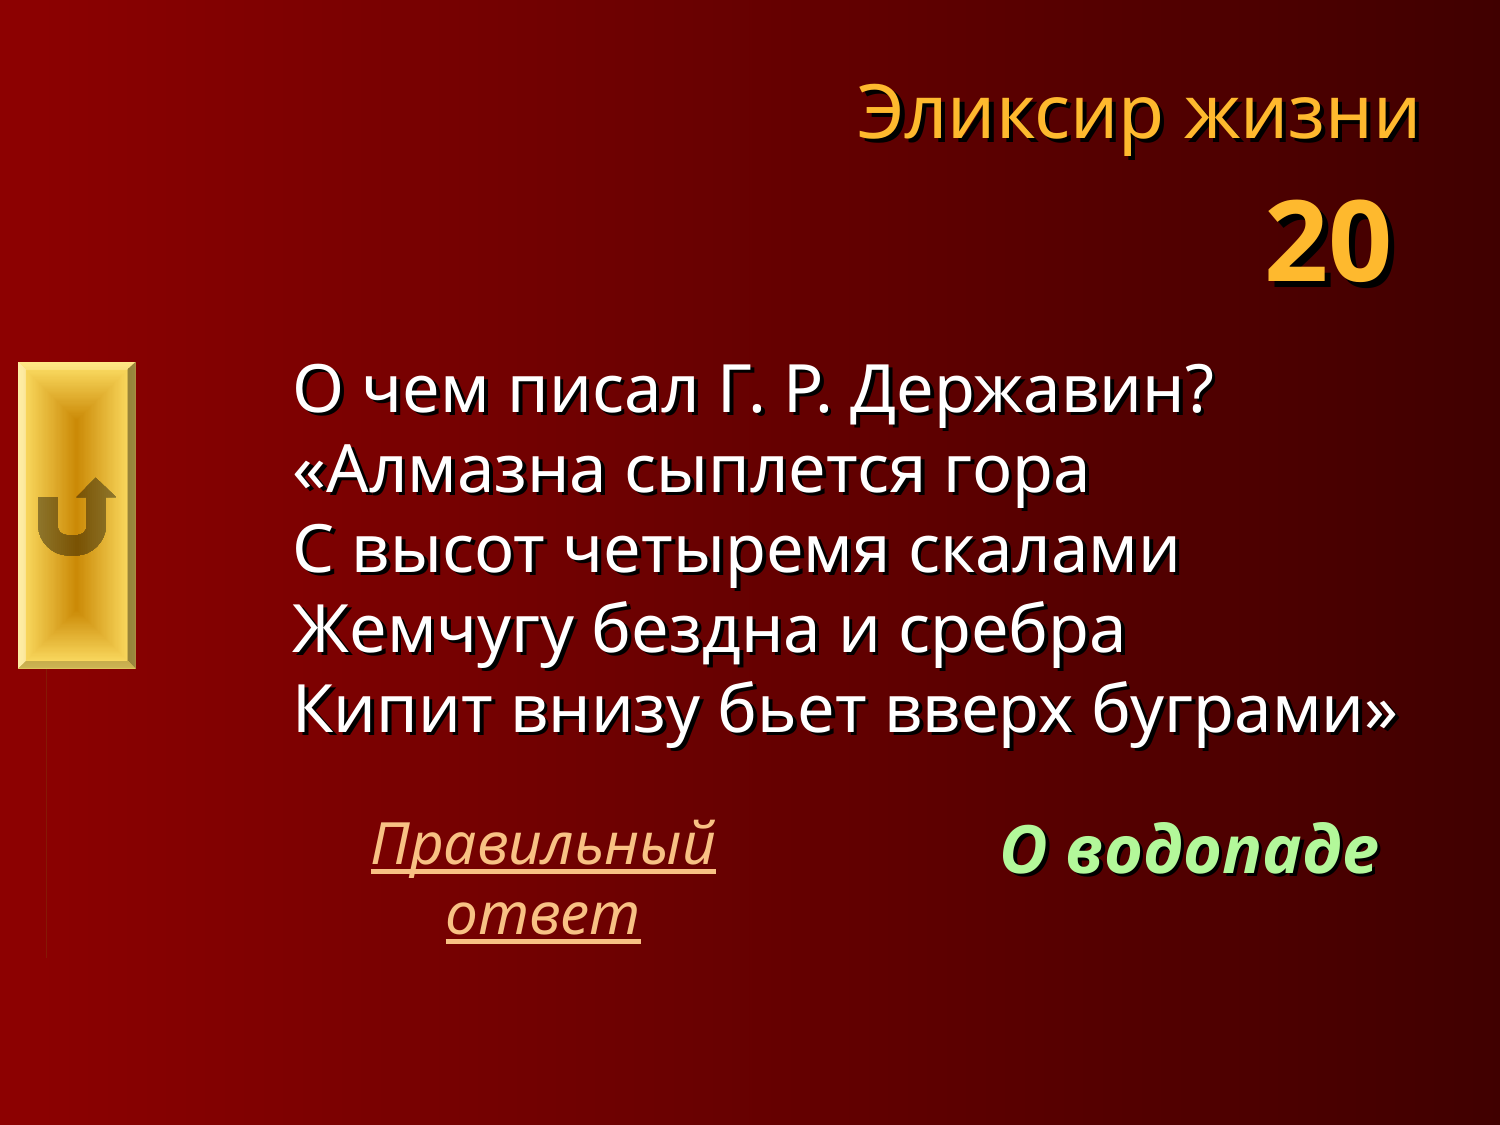

# Эликсир жизни
20
О чем писал Г. Р. Державин?
«Алмазна сыплется гора
С высот четыремя скалами
Жемчугу бездна и сребра
Кипит внизу бьет вверх буграми»
О водопаде
Правильный ответ